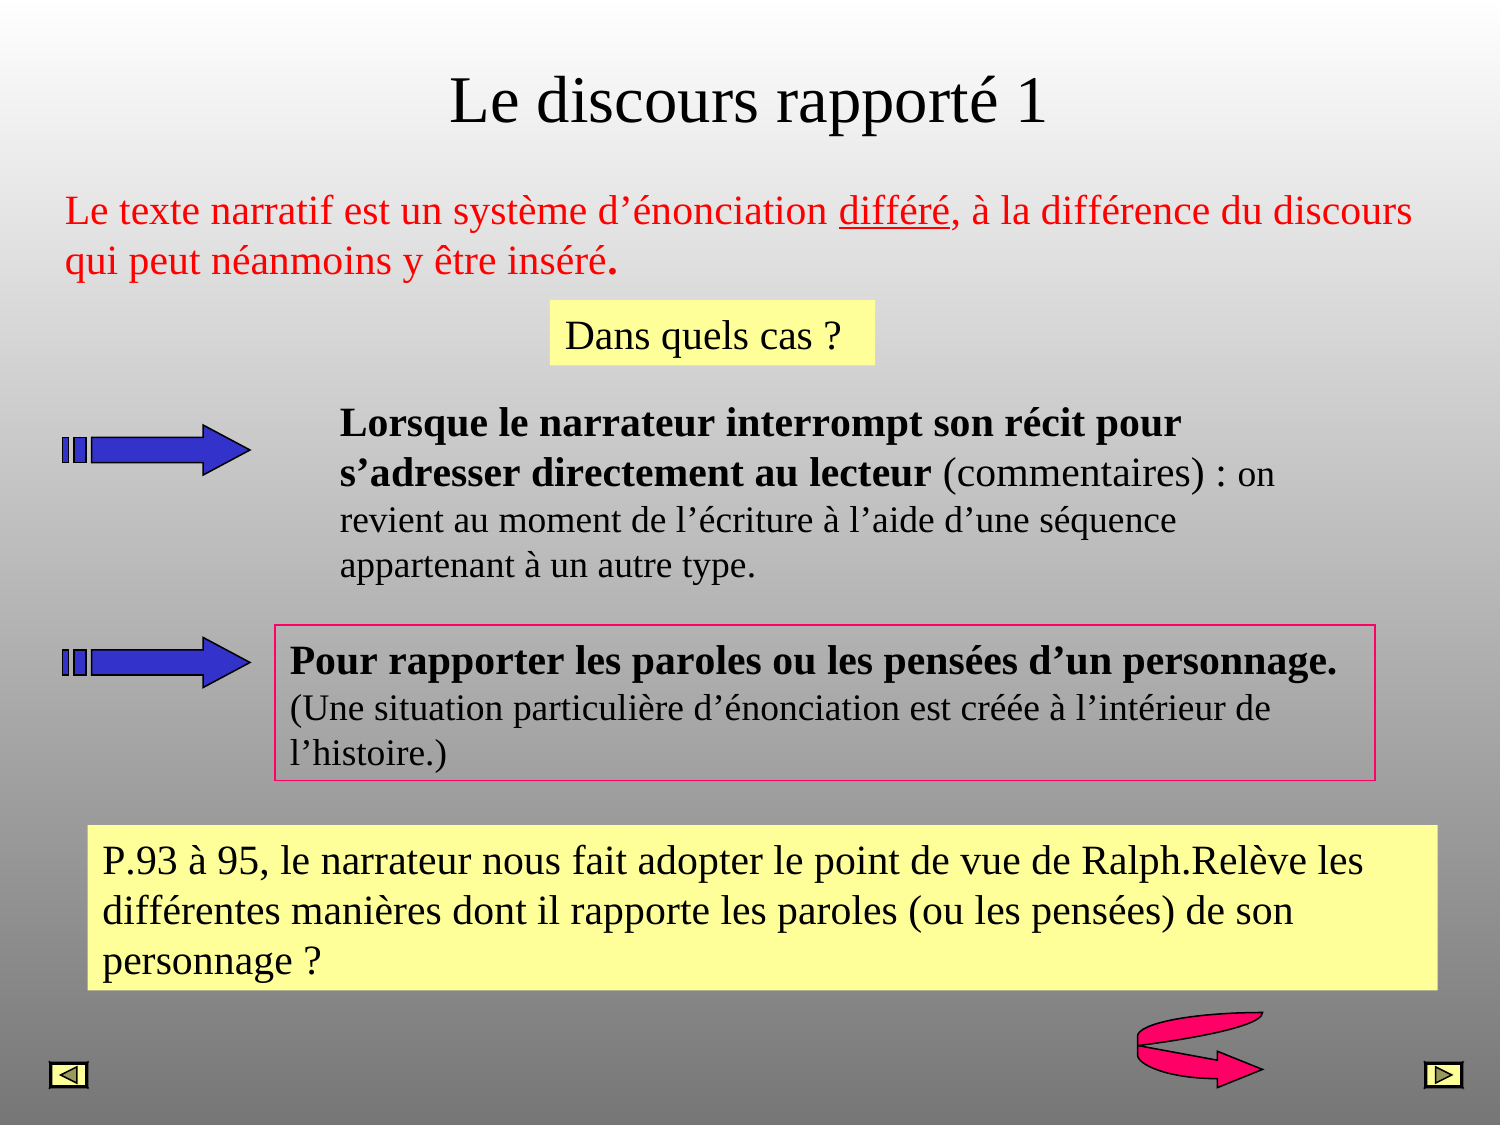

# Le discours rapporté 1
Le texte narratif est un système d’énonciation différé, à la différence du discours qui peut néanmoins y être inséré.
Dans quels cas ?
Lorsque le narrateur interrompt son récit pour s’adresser directement au lecteur (commentaires) : on revient au moment de l’écriture à l’aide d’une séquence appartenant à un autre type.
Pour rapporter les paroles ou les pensées d’un personnage. (Une situation particulière d’énonciation est créée à l’intérieur de l’histoire.)
P.93 à 95, le narrateur nous fait adopter le point de vue de Ralph.Relève les différentes manières dont il rapporte les paroles (ou les pensées) de son personnage ?